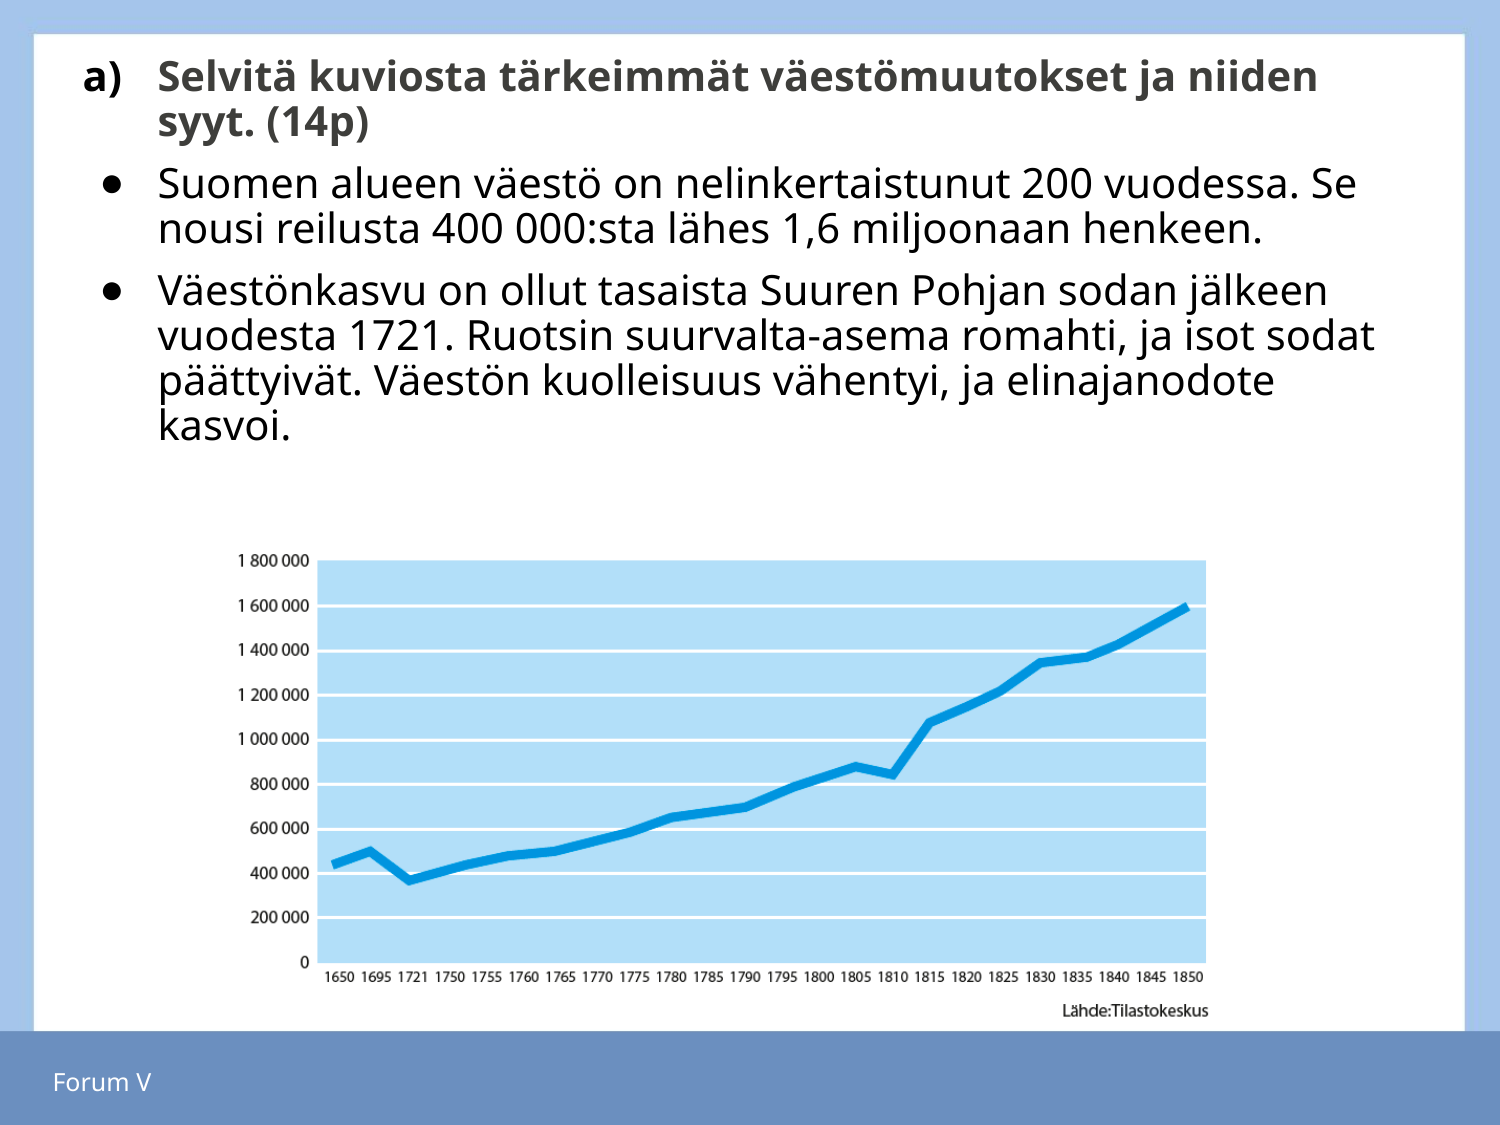

# Selvitä kuviosta tärkeimmät väestömuutokset ja niiden syyt. (14p)
Suomen alueen väestö on nelinkertaistunut 200 vuodessa. Se nousi reilusta 400 000:sta lähes 1,6 miljoonaan henkeen.
Väestönkasvu on ollut tasaista Suuren Pohjan sodan jälkeen vuodesta 1721. Ruotsin suurvalta-asema romahti, ja isot sodat päättyivät. Väestön kuolleisuus vähentyi, ja elinajanodote kasvoi.